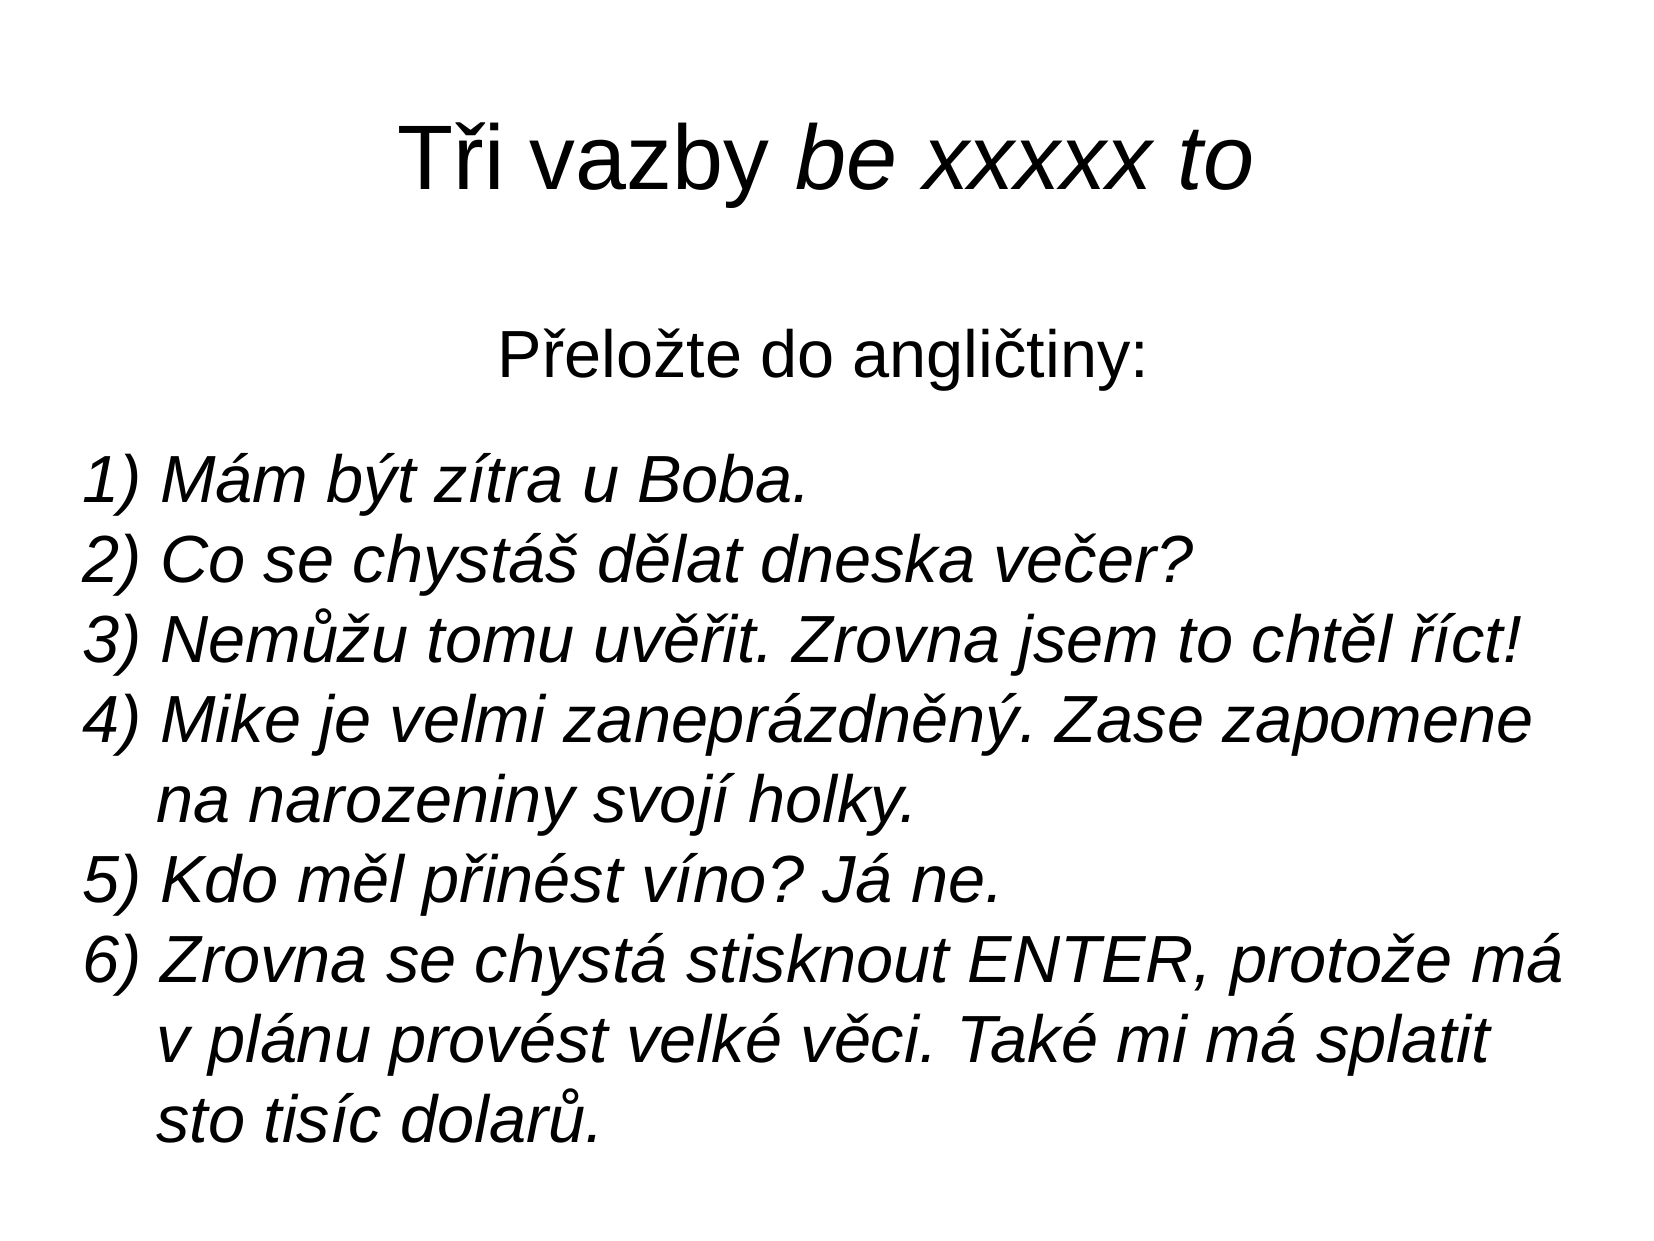

Tři vazby be xxxxx to
Přeložte do angličtiny:
1) Mám být zítra u Boba.
2) Co se chystáš dělat dneska večer?
3) Nemůžu tomu uvěřit. Zrovna jsem to chtěl říct!
4) Mike je velmi zaneprázdněný. Zase zapomene
 na narozeniny svojí holky.
5) Kdo měl přinést víno? Já ne.
6) Zrovna se chystá stisknout ENTER, protože má
 v plánu provést velké věci. Také mi má splatit
 sto tisíc dolarů.